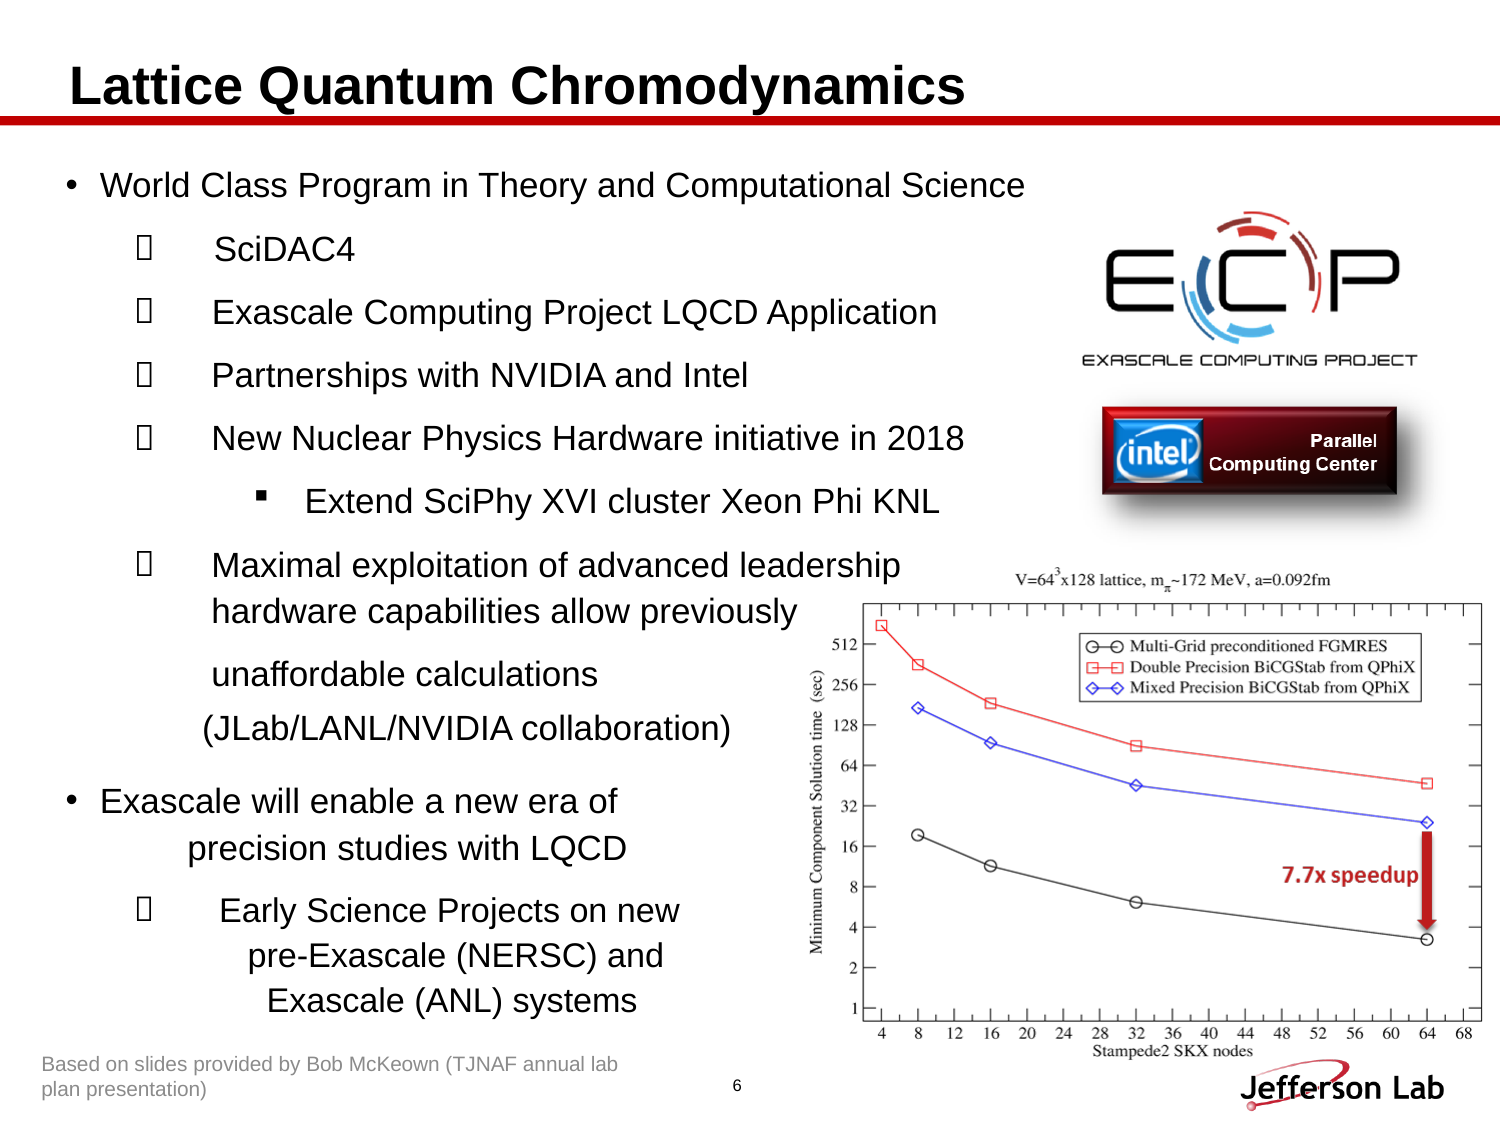

# Lattice Quantum Chromodynamics
World Class Program in Theory and Computational Science
 SciDAC4
 Exascale Computing Project LQCD Application
Partnerships with NVIDIA and Intel
New Nuclear Physics Hardware initiative in 2018
Extend SciPhy XVI cluster Xeon Phi KNL
Maximal exploitation of advanced leadership hardware capabilities allow previously
unaffordable calculations
 (JLab/LANL/NVIDIA collaboration)
Exascale will enable a new era of precision studies with LQCD
Early Science Projects on new pre-Exascale (NERSC) and Exascale (ANL) systems
Based on slides provided by Bob McKeown (TJNAF annual lab plan presentation)